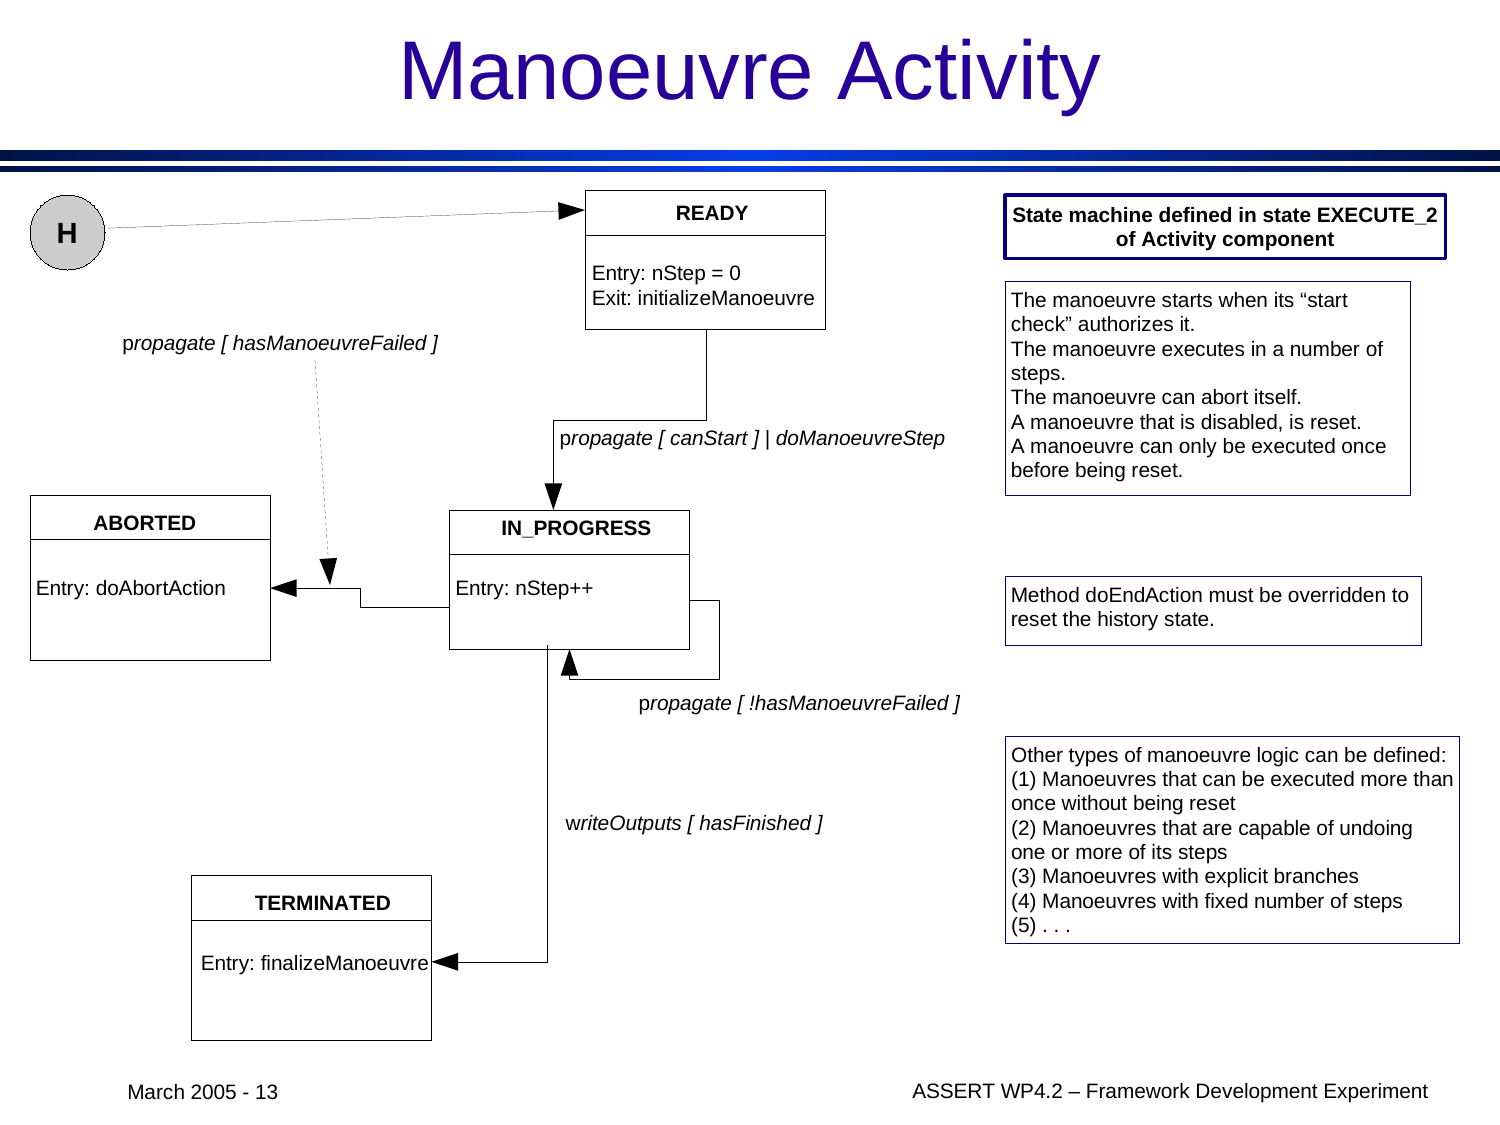

# Manoeuvre Activity
 READY
State machine defined in state EXECUTE_2
of Activity component
 H
Entry: nStep = 0
Exit: initializeManoeuvre
The manoeuvre starts when its “start
check” authorizes it.
The manoeuvre executes in a number of
steps.
The manoeuvre can abort itself.
A manoeuvre that is disabled, is reset.
A manoeuvre can only be executed once
before being reset.
 propagate [ hasManoeuvreFailed ]
 propagate [ canStart ] | doManoeuvreStep
 ABORTED
 IN_PROGRESS
Entry: doAbortAction
Entry: nStep++
Method doEndAction must be overridden to
reset the history state.
 propagate [ !hasManoeuvreFailed ]
Other types of manoeuvre logic can be defined:
(1) Manoeuvres that can be executed more than
once without being reset
(2) Manoeuvres that are capable of undoing
one or more of its steps
(3) Manoeuvres with explicit branches
(4) Manoeuvres with fixed number of steps
(5) . . .
 writeOutputs [ hasFinished ]
 TERMINATED
Entry: finalizeManoeuvre